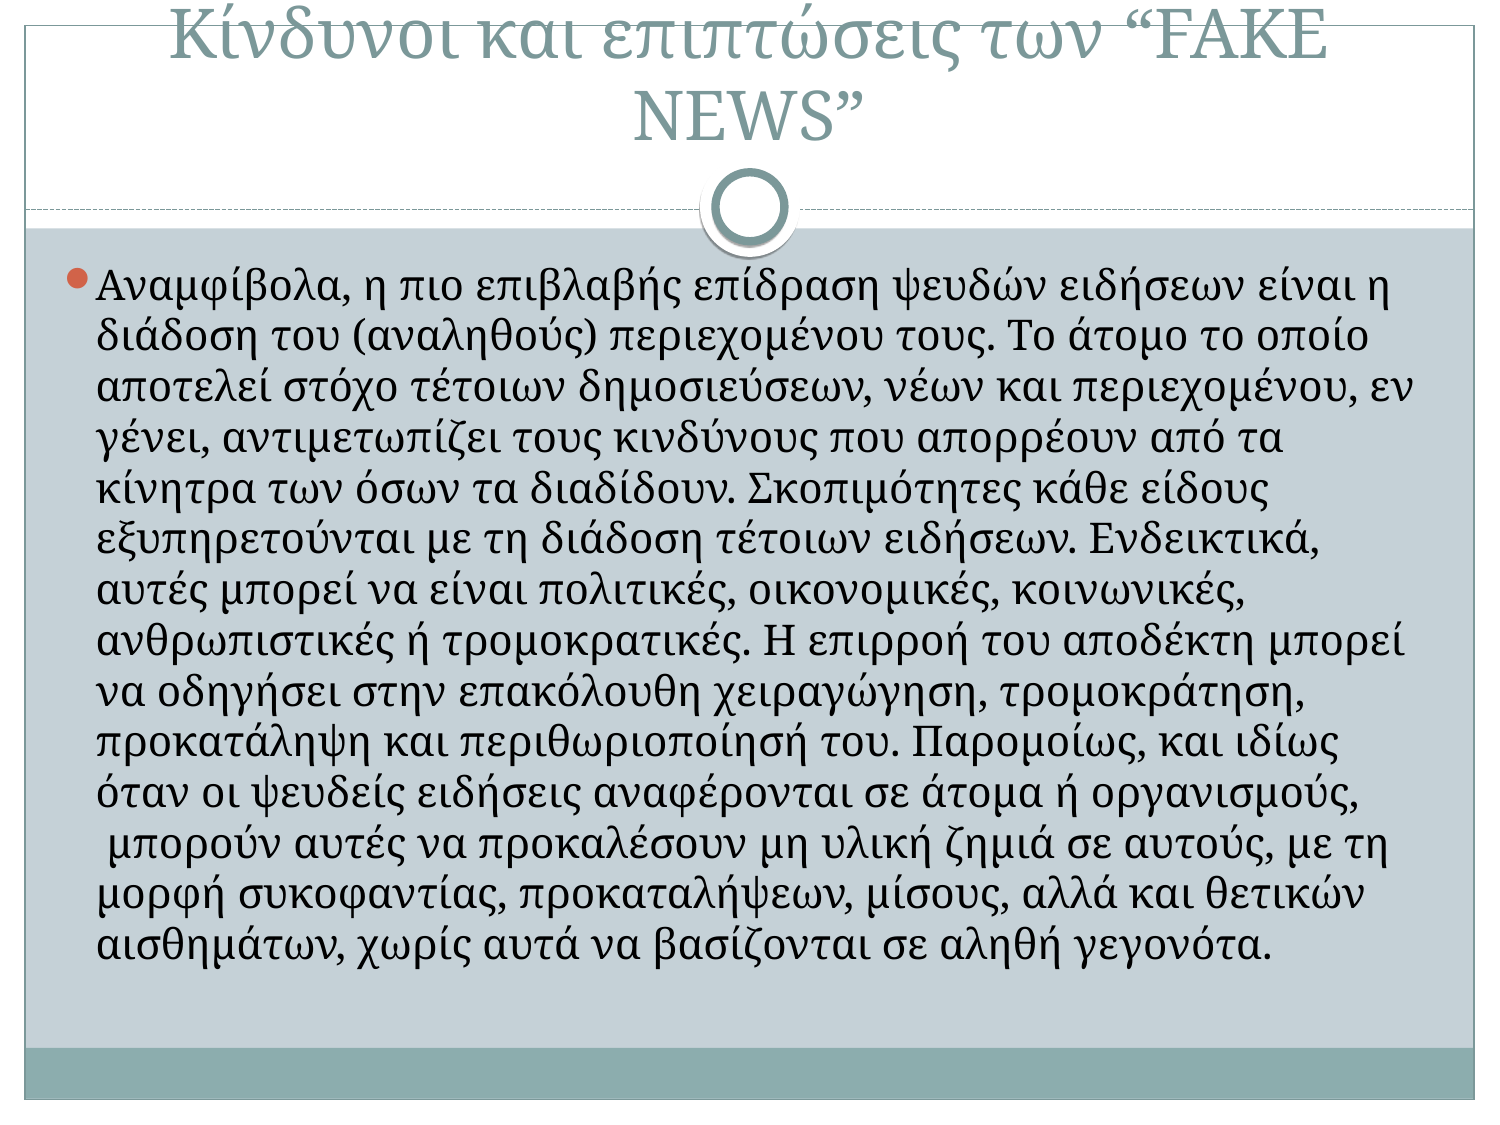

# Κίνδυνοι και επιπτώσεις των “FAKE NEWS”
Αναμφίβολα, η πιο επιβλαβής επίδραση ψευδών ειδήσεων είναι η διάδοση του (αναληθούς) περιεχομένου τους. Το άτομο το οποίο αποτελεί στόχο τέτοιων δημοσιεύσεων, νέων και περιεχομένου, εν γένει, αντιμετωπίζει τους κινδύνους που απορρέουν από τα κίνητρα των όσων τα διαδίδουν. Σκοπιμότητες κάθε είδους εξυπηρετούνται με τη διάδοση τέτοιων ειδήσεων. Ενδεικτικά, αυτές μπορεί να είναι πολιτικές, οικονομικές, κοινωνικές, ανθρωπιστικές ή τρομοκρατικές. Η επιρροή του αποδέκτη μπορεί να οδηγήσει στην επακόλουθη χειραγώγηση, τρομοκράτηση, προκατάληψη και περιθωριοποίησή του. Παρομοίως, και ιδίως όταν οι ψευδείς ειδήσεις αναφέρονται σε άτομα ή οργανισμούς,  μπορούν αυτές να προκαλέσουν μη υλική ζημιά σε αυτούς, με τη μορφή συκοφαντίας, προκαταλήψεων, μίσους, αλλά και θετικών αισθημάτων, χωρίς αυτά να βασίζονται σε αληθή γεγονότα.